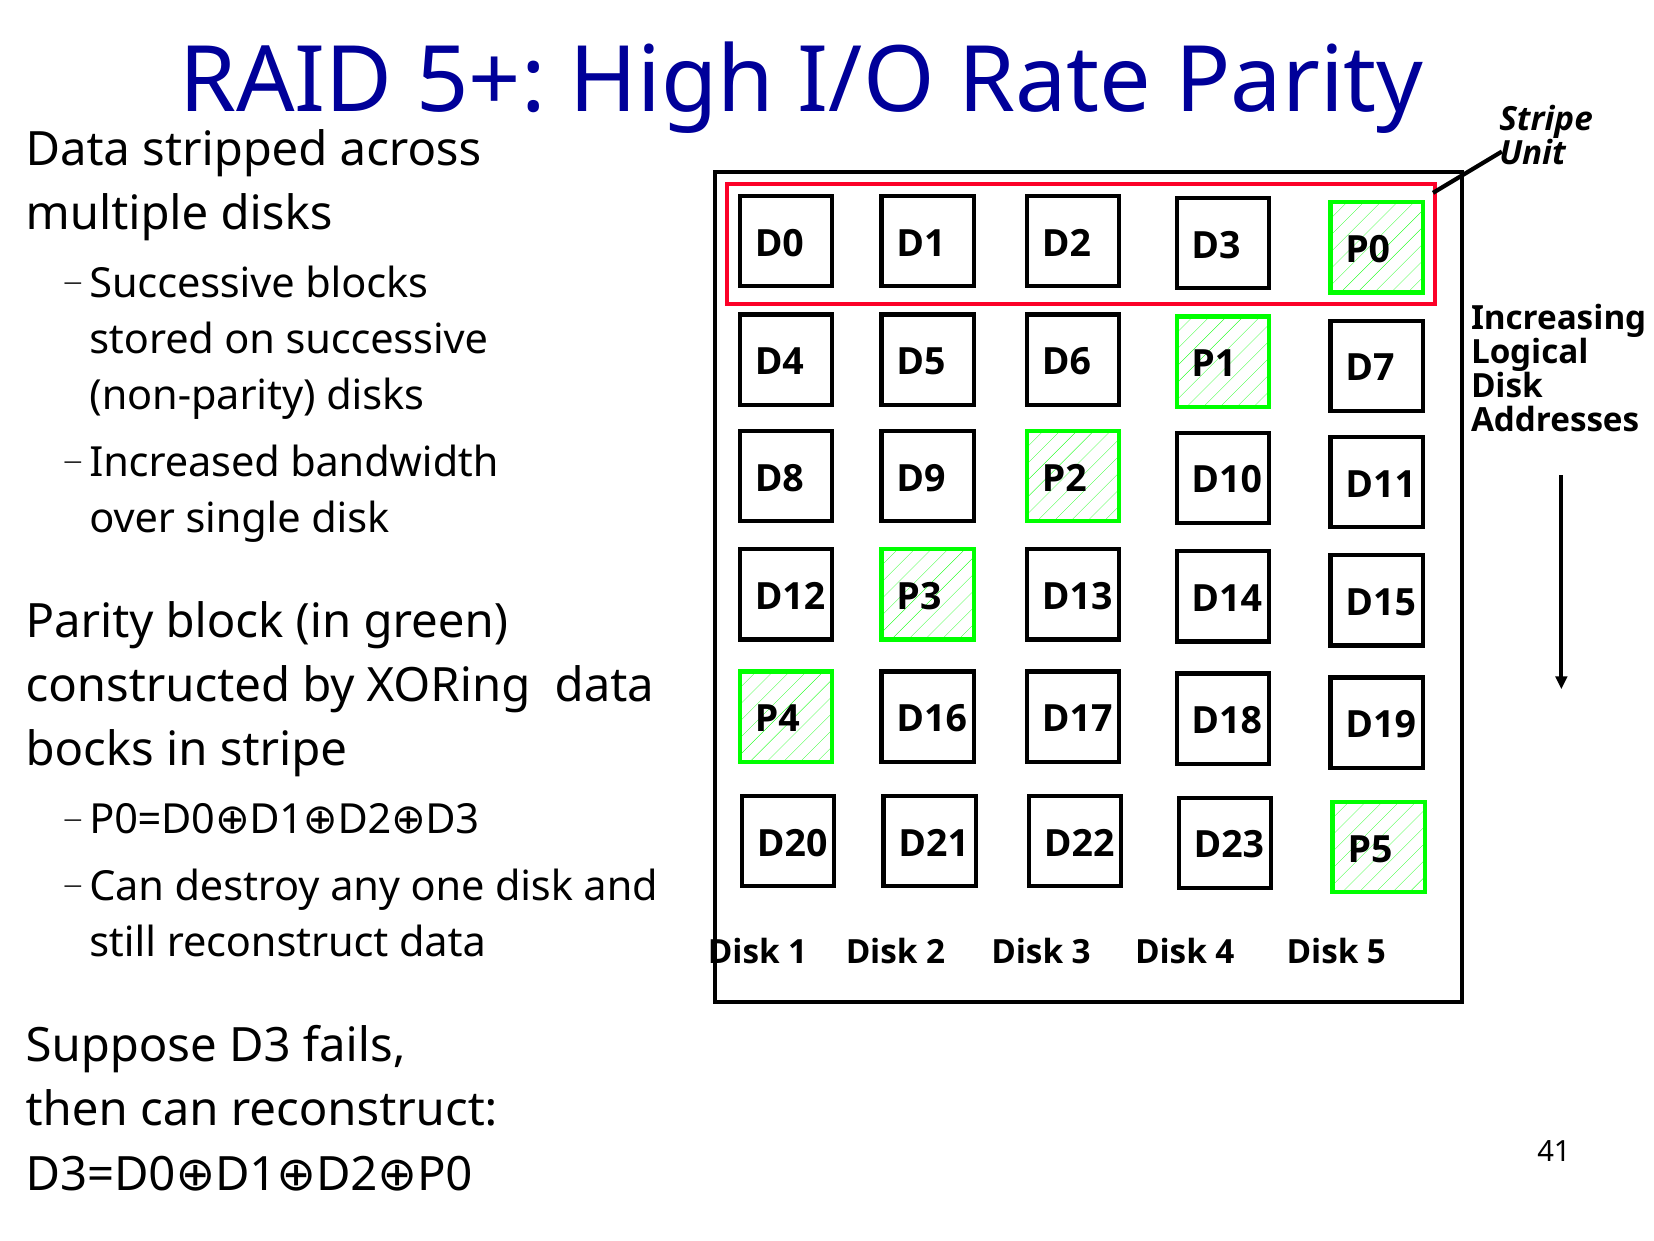

RAID 5+: High I/O Rate Parity
Stripe
Unit
# Data stripped across multiple disks
Successive blocks
stored on successive
(non-parity) disks
Increased bandwidth
over single disk
Parity block (in green) constructed by XORing data bocks in stripe
P0=D0⊕D1⊕D2⊕D3
Can destroy any one disk and still reconstruct data
Suppose D3 fails,
then can reconstruct:
D3=D0⊕D1⊕D2⊕P0
D0
D1
D2
D3
P0
D4
D5
D6
P1
D7
D8
D9
P2
D10
D11
D12
P3
D13
D14
D15
P4
D16
D17
D18
D19
D20
D21
D22
D23
P5
Disk 1
Disk 2
Disk 3
Disk 4
Disk 5
Increasing
Logical
Disk
Addresses
41